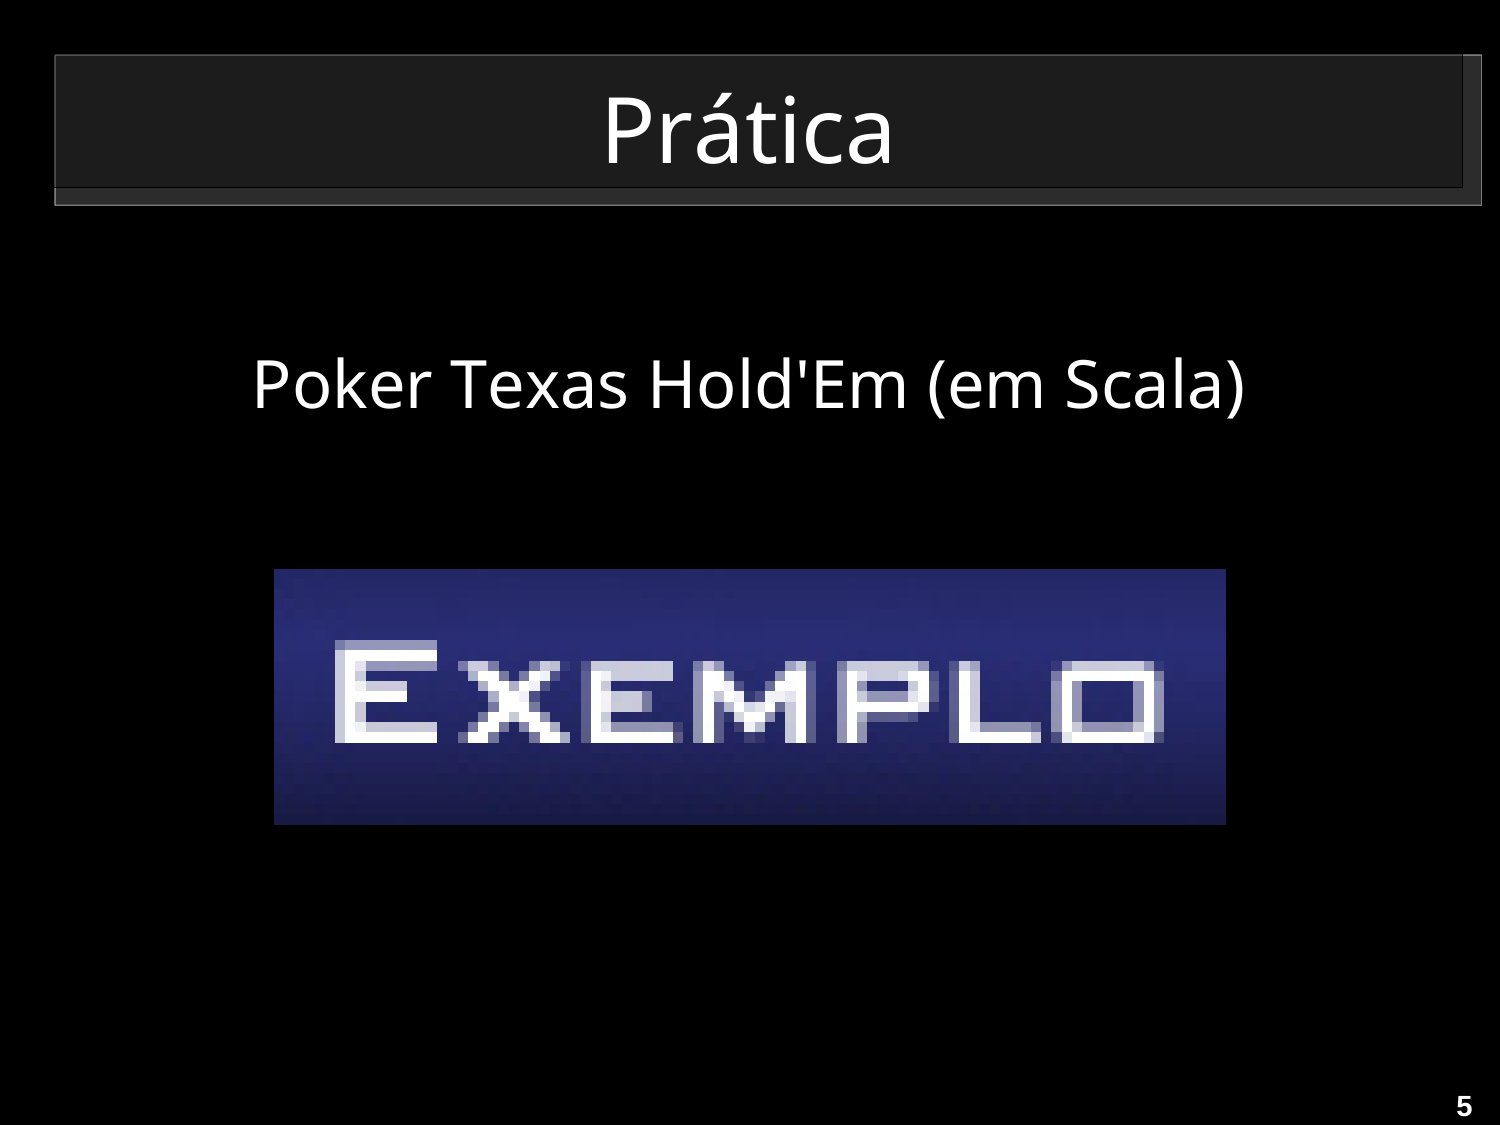

# Prática
Poker Texas Hold'Em (em Scala)
5